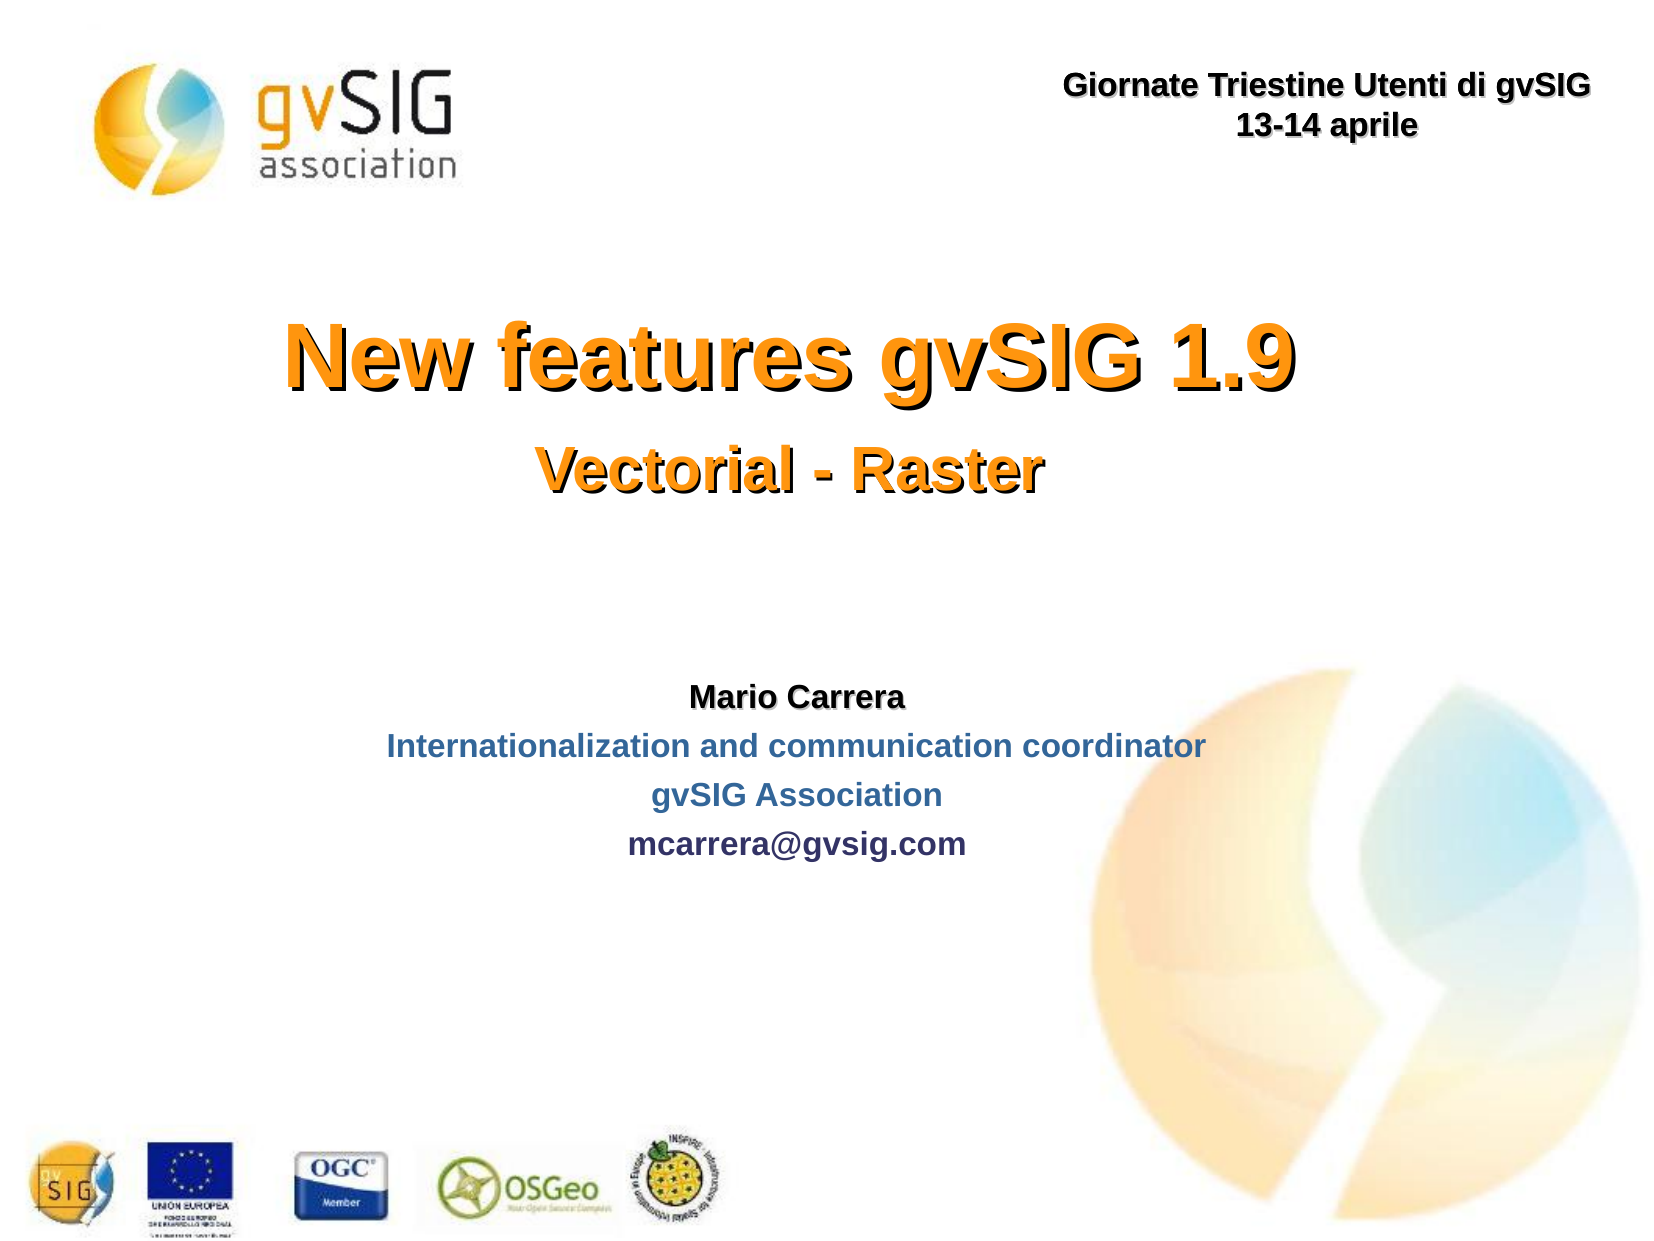

Giornate Triestine Utenti di gvSIG
13-14 aprile
New features gvSIG 1.9
Vectorial - Raster
Mario Carrera
Internationalization and communication coordinator
gvSIG Association
mcarrera@gvsig.com